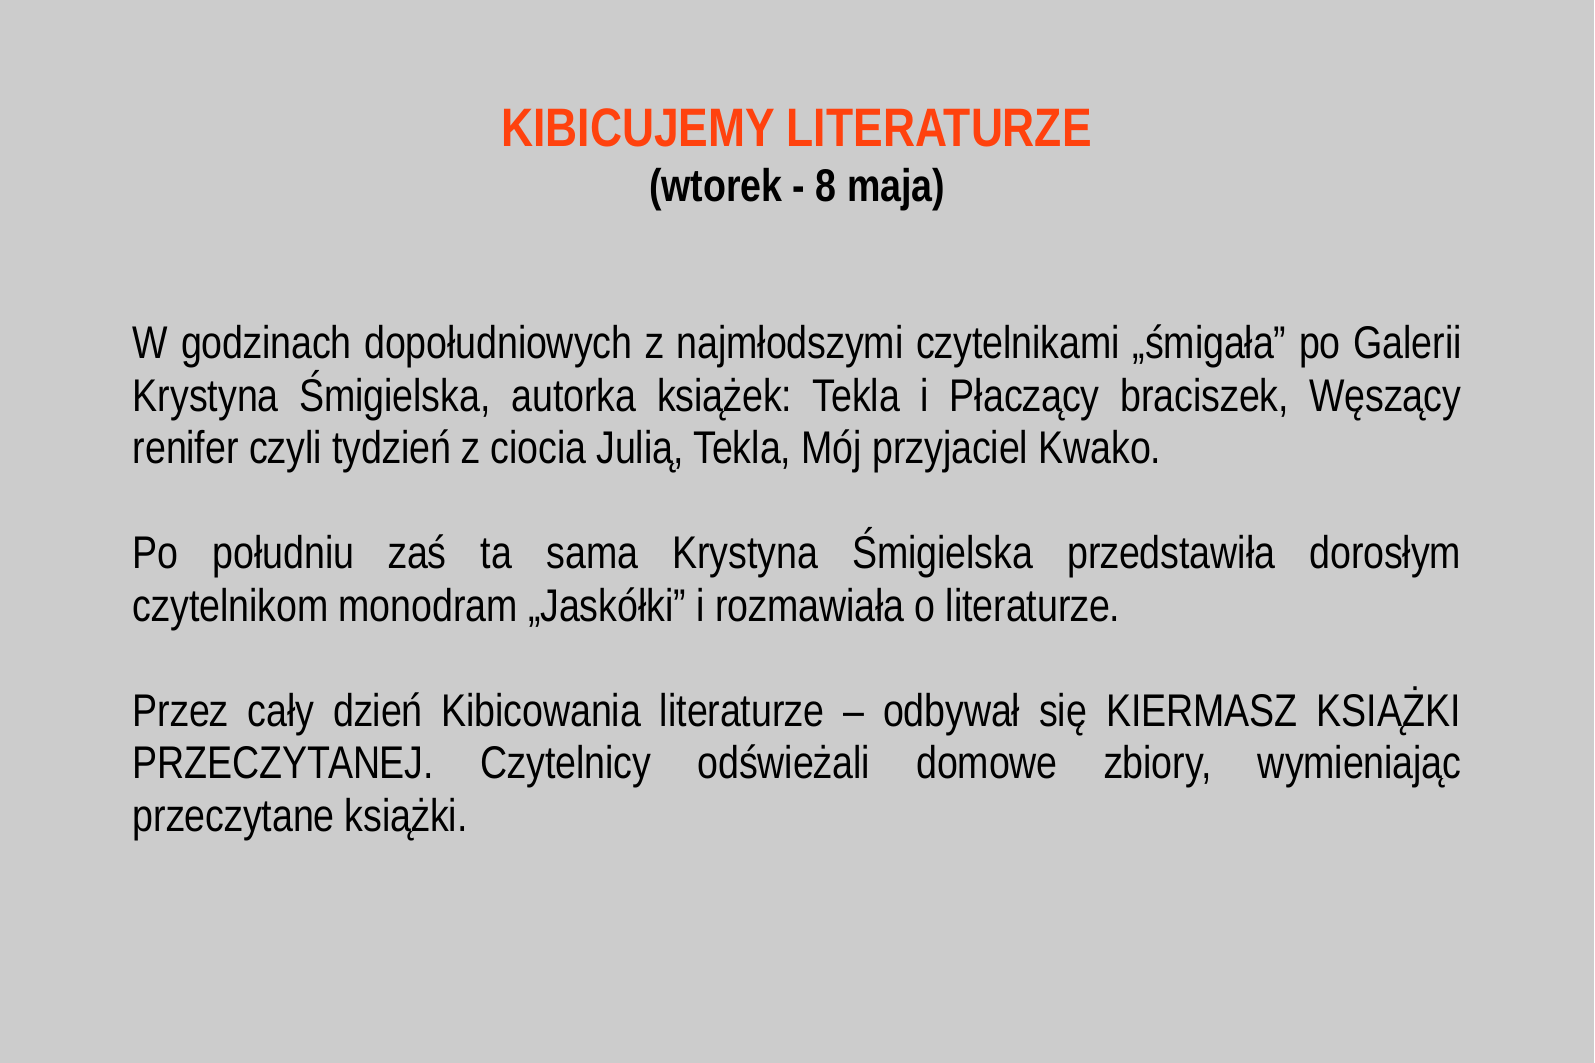

KIBICUJEMY LITERATURZE
(wtorek - 8 maja)
W godzinach dopołudniowych z najmłodszymi czytelnikami „śmigała” po Galerii Krystyna Śmigielska, autorka książek: Tekla i Płaczący braciszek, Węszący renifer czyli tydzień z ciocia Julią, Tekla, Mój przyjaciel Kwako.
Po południu zaś ta sama Krystyna Śmigielska przedstawiła dorosłym czytelnikom monodram „Jaskółki” i rozmawiała o literaturze.
Przez cały dzień Kibicowania literaturze – odbywał się KIERMASZ KSIĄŻKI PRZECZYTANEJ. Czytelnicy odświeżali domowe zbiory, wymieniając przeczytane książki.